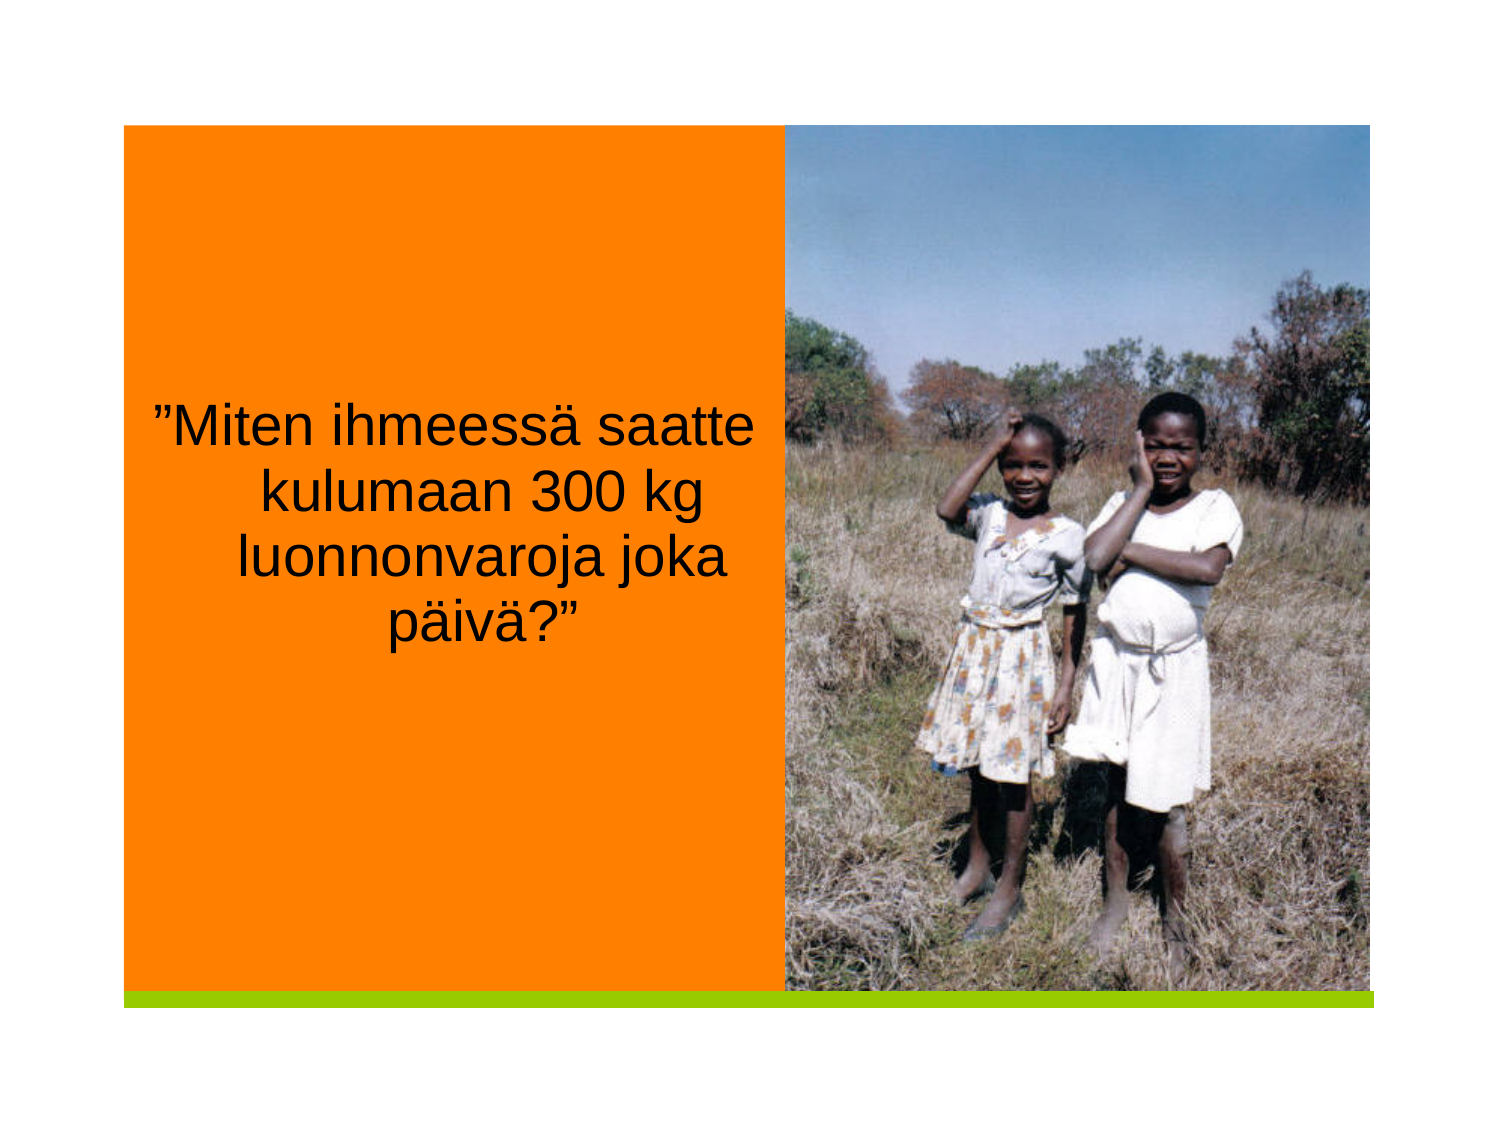

# ”Miten ihmeessä saatte kulumaan 300 kg luonnonvaroja joka päivä?”